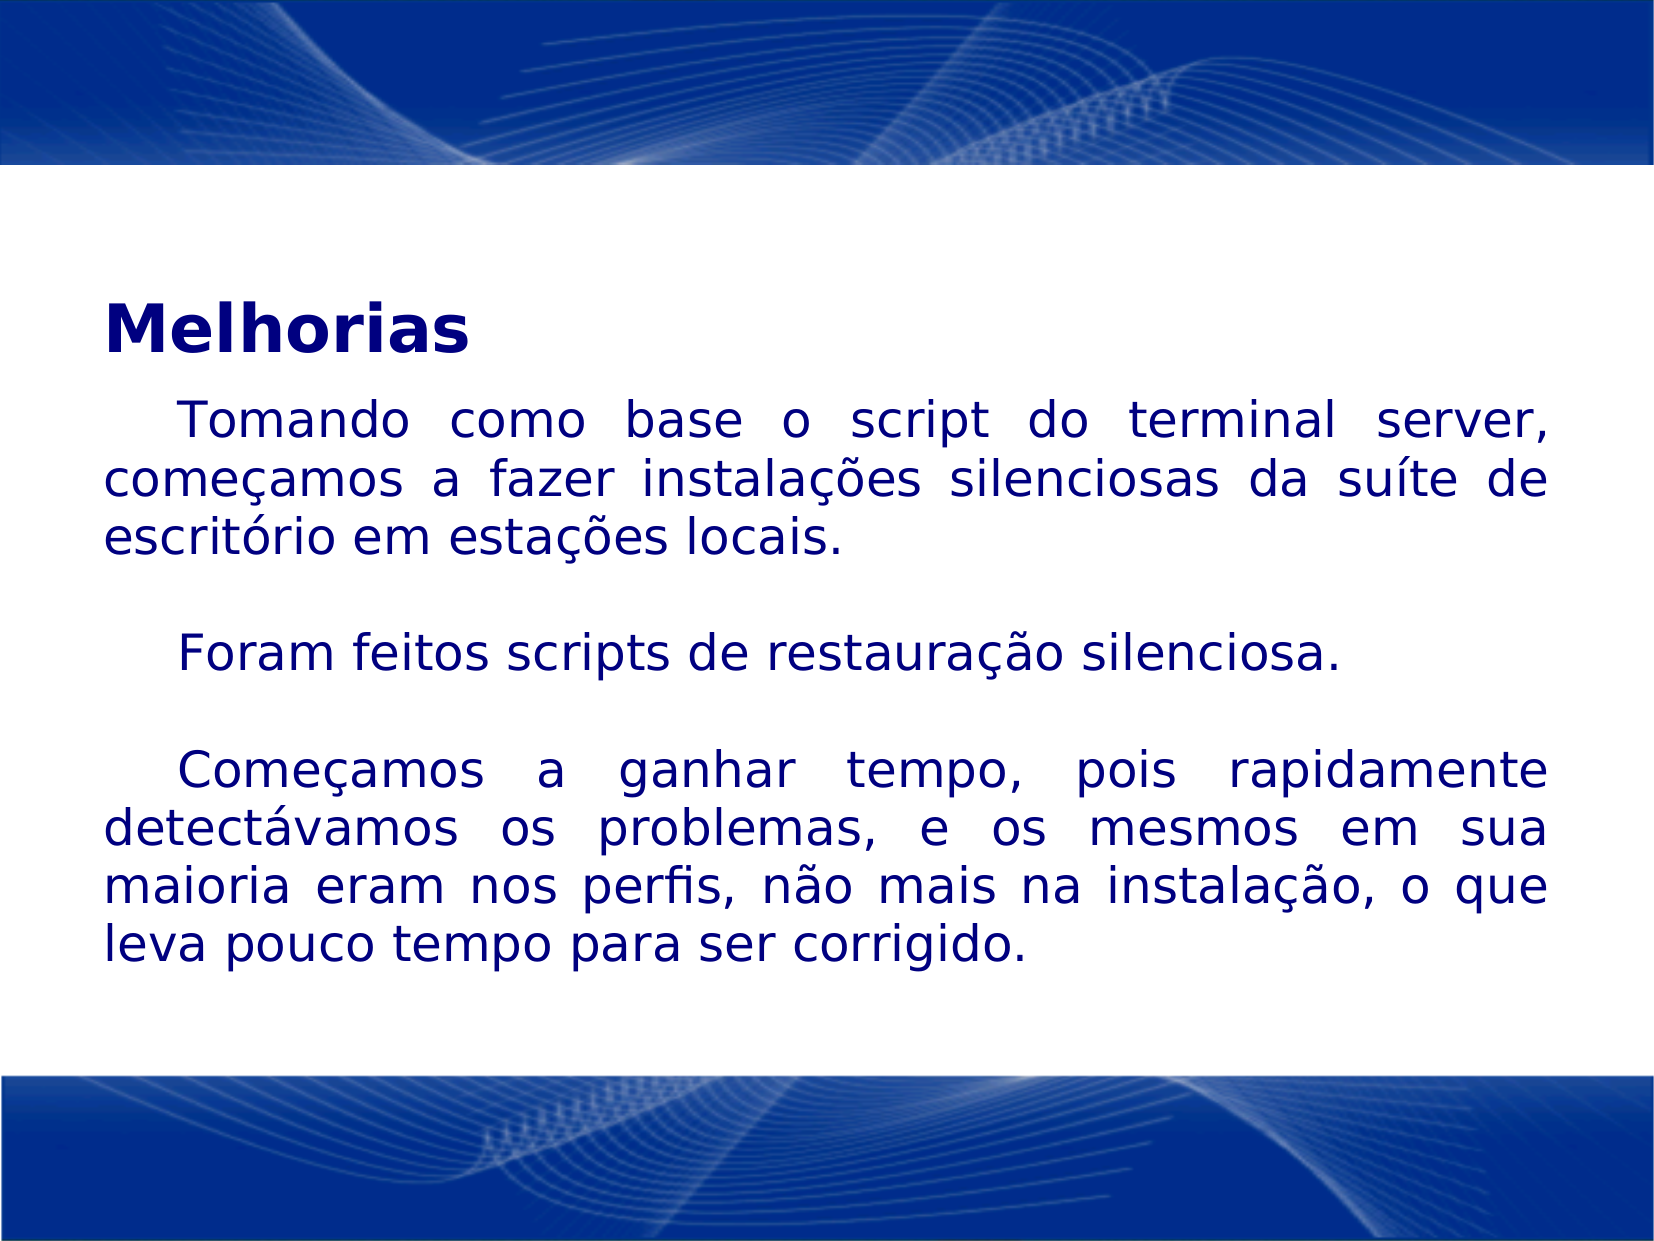

Melhorias
	Tomando como base o script do terminal server, começamos a fazer instalações silenciosas da suíte de escritório em estações locais.
	Foram feitos scripts de restauração silenciosa.
	Começamos a ganhar tempo, pois rapidamente detectávamos os problemas, e os mesmos em sua maioria eram nos perfis, não mais na instalação, o que leva pouco tempo para ser corrigido.